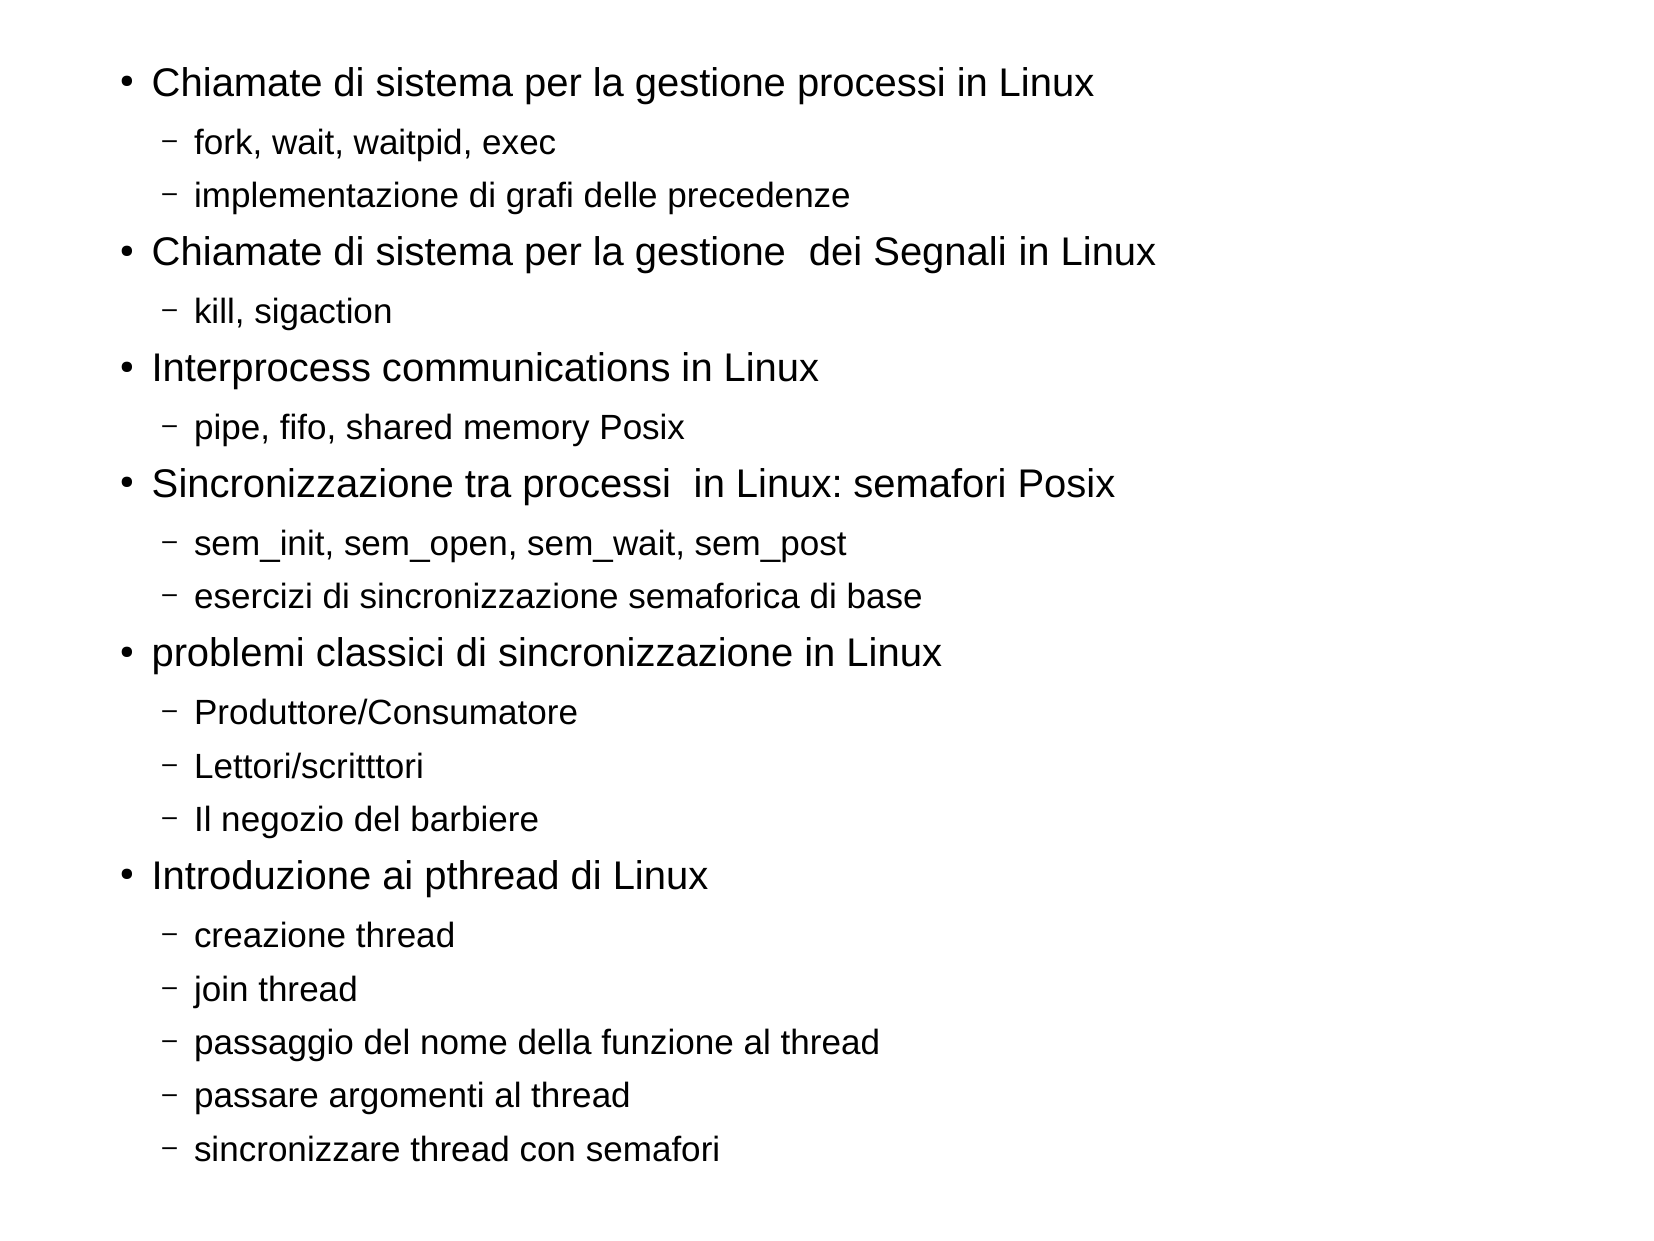

# Chiamate di sistema per la gestione processi in Linux
fork, wait, waitpid, exec
implementazione di grafi delle precedenze
Chiamate di sistema per la gestione dei Segnali in Linux
kill, sigaction
Interprocess communications in Linux
pipe, fifo, shared memory Posix
Sincronizzazione tra processi in Linux: semafori Posix
sem_init, sem_open, sem_wait, sem_post
esercizi di sincronizzazione semaforica di base
problemi classici di sincronizzazione in Linux
Produttore/Consumatore
Lettori/scritttori
Il negozio del barbiere
Introduzione ai pthread di Linux
creazione thread
join thread
passaggio del nome della funzione al thread
passare argomenti al thread
sincronizzare thread con semafori